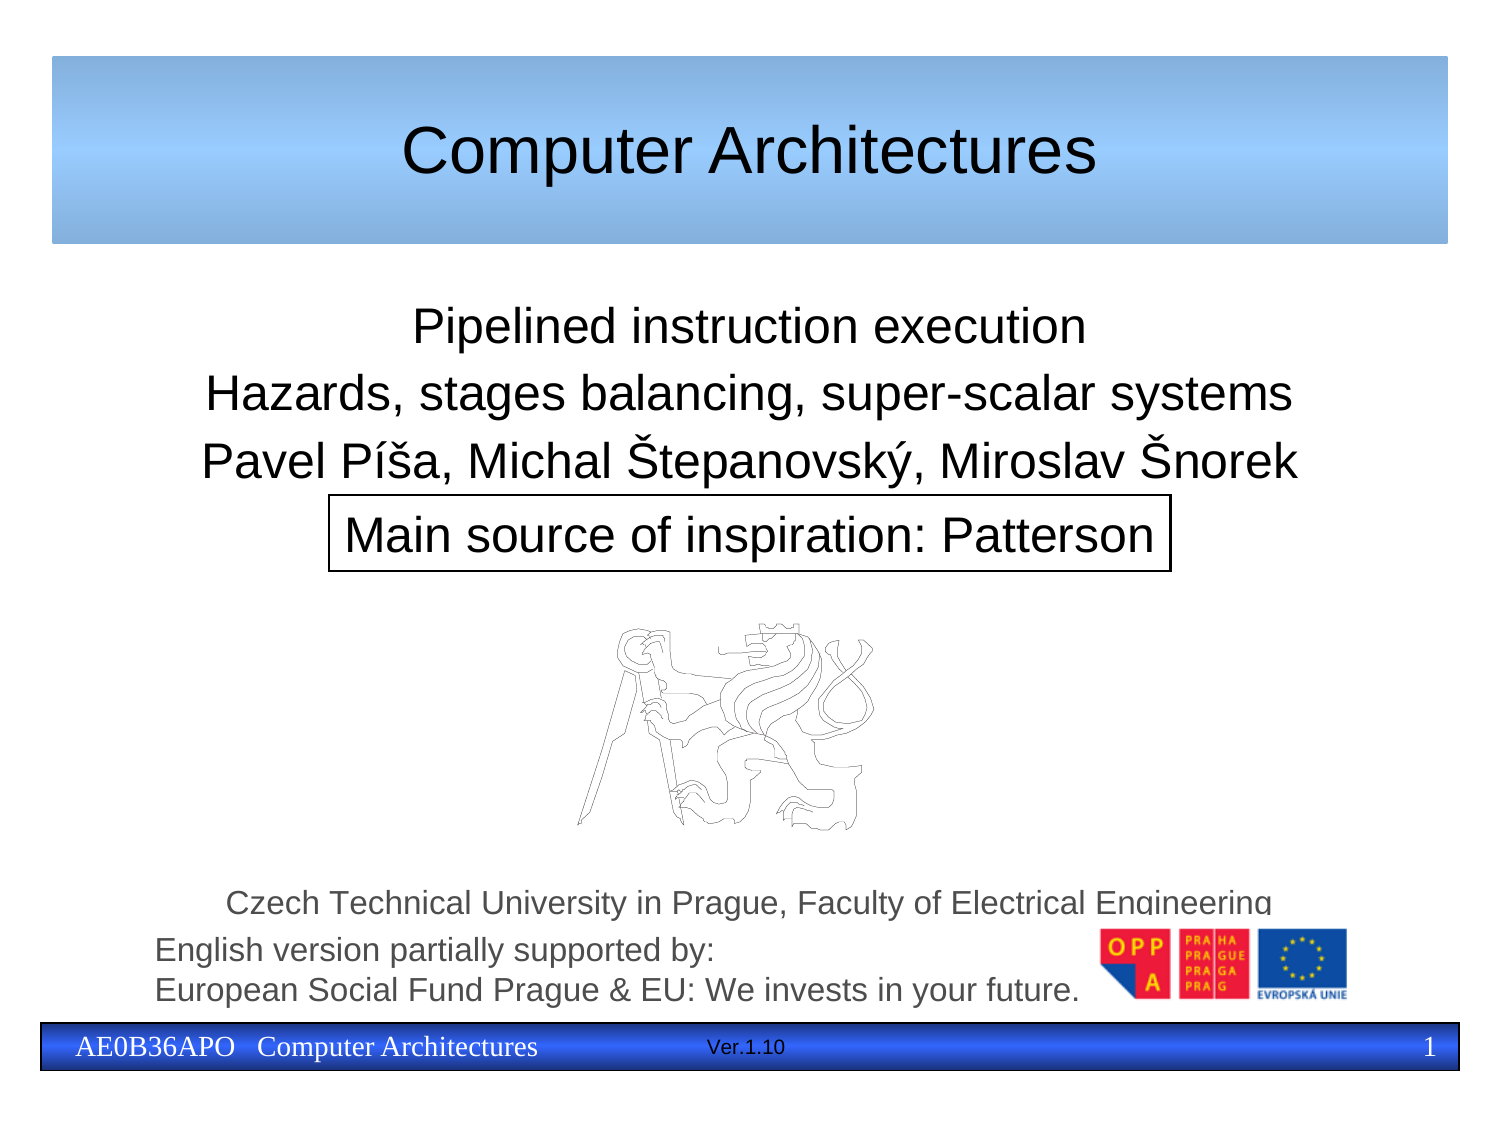

# Computer Architectures
Pipelined instruction execution
Hazards, stages balancing, super-scalar systems
Pavel Píša, Michal Štepanovský, Miroslav Šnorek
Main source of inspiration: Patterson
Czech Technical University in Prague, Faculty of Electrical Engineering
English version partially supported by:
European Social Fund Prague & EU: We invests in your future.
AE0B36APO Computer Architectures
1
Ver.1.10